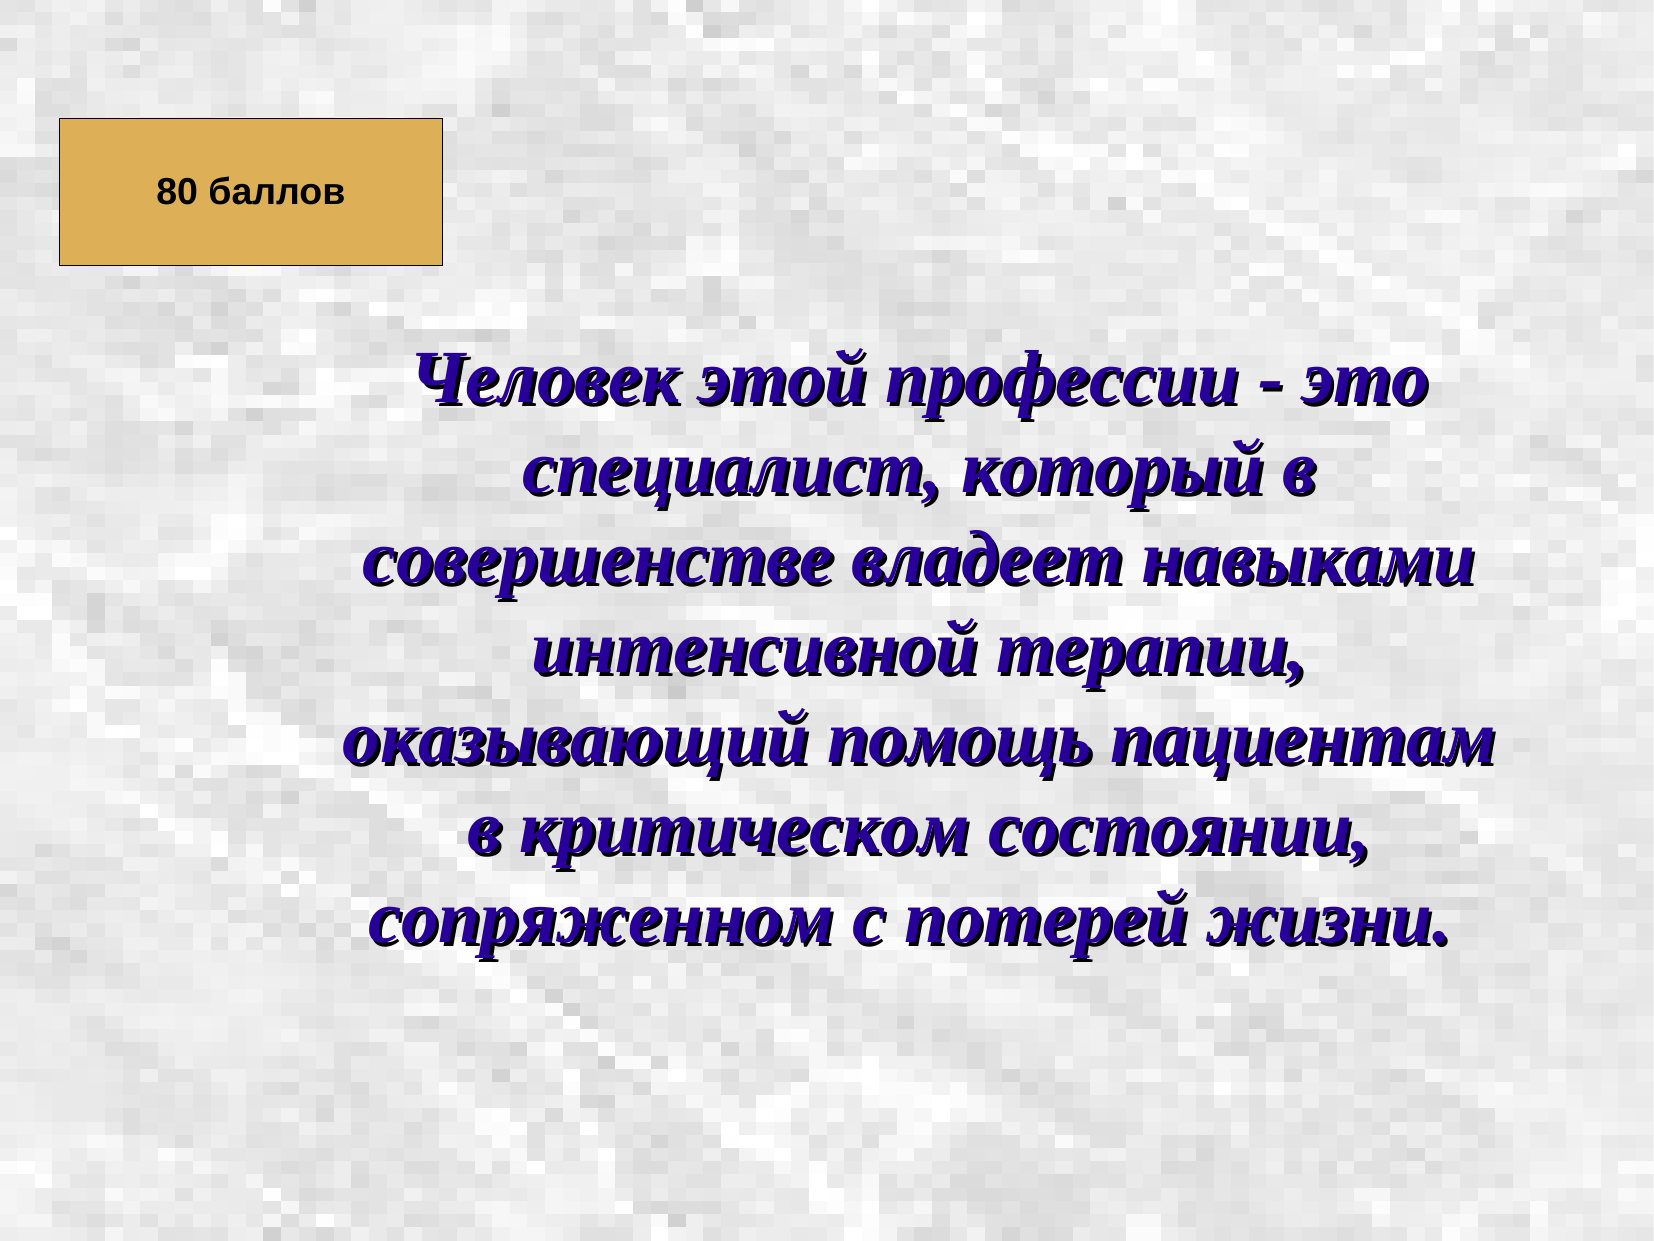

80 баллов
# Человек этой профессии - это специалист, который в совершенстве владеет навыками интенсивной терапии, оказывающий помощь пациентам в критическом состоянии, сопряженном с потерей жизни.